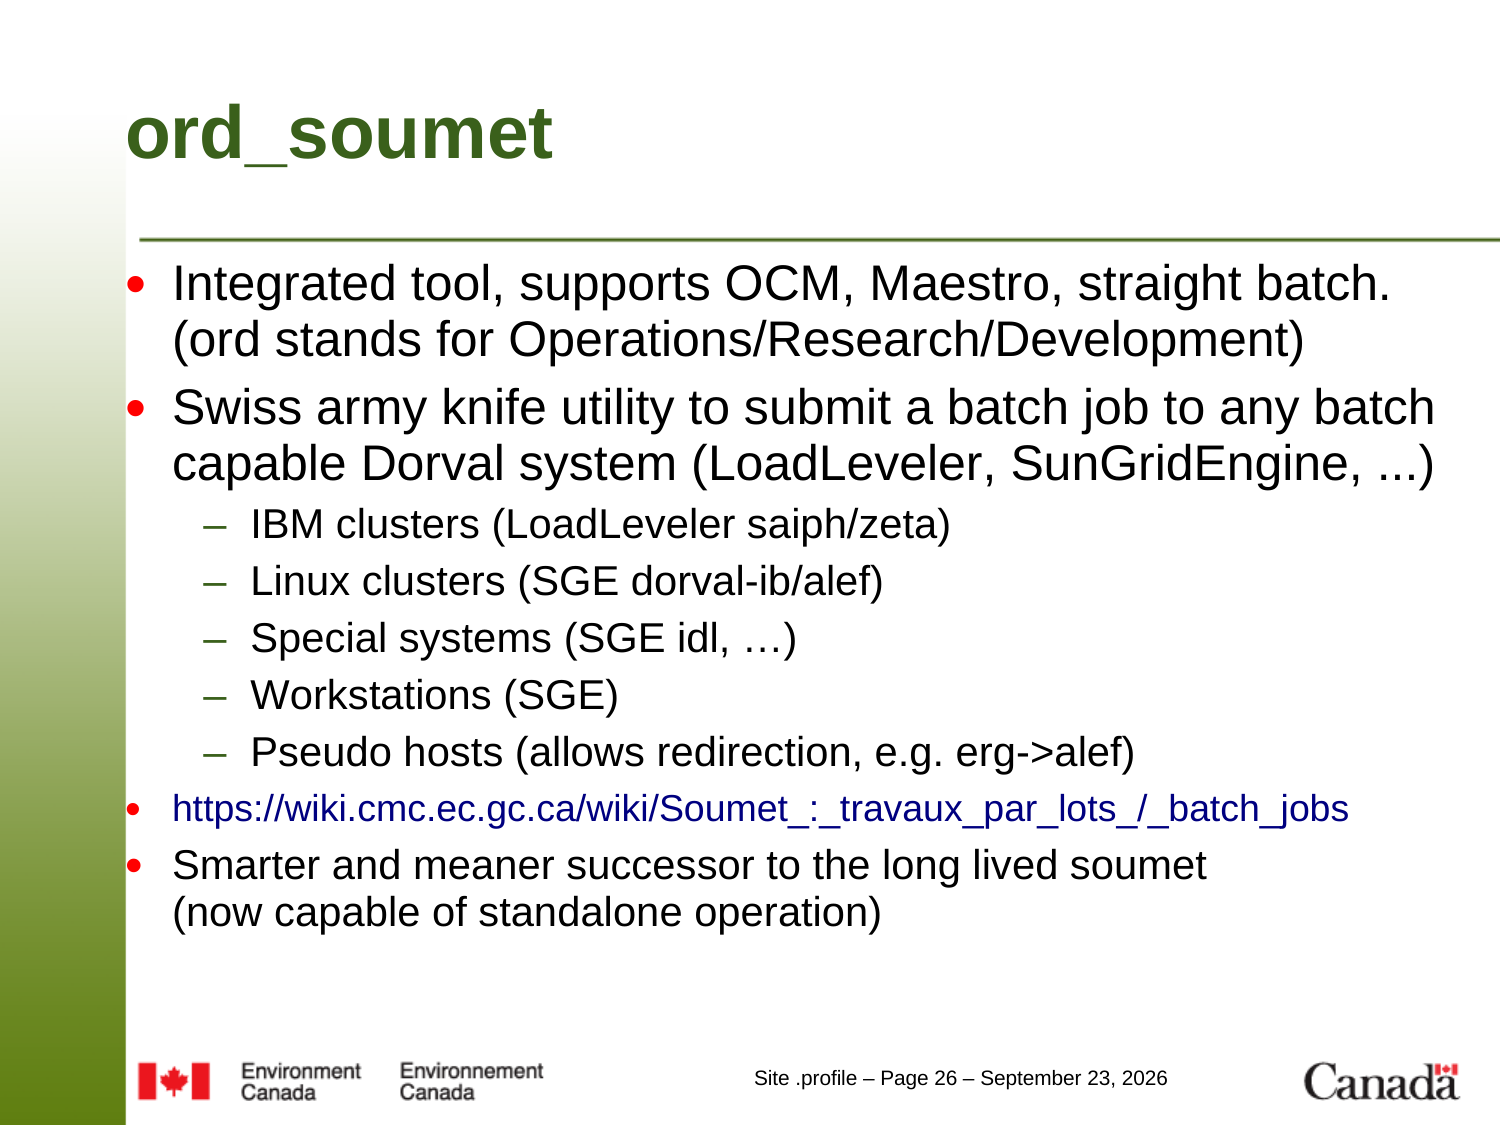

# ord_soumet
Integrated tool, supports OCM, Maestro, straight batch.
(ord stands for Operations/Research/Development)
Swiss army knife utility to submit a batch job to any batch capable Dorval system (LoadLeveler, SunGridEngine, ...)
IBM clusters (LoadLeveler saiph/zeta)
Linux clusters (SGE dorval-ib/alef)
Special systems (SGE idl, …)
Workstations (SGE)
Pseudo hosts (allows redirection, e.g. erg->alef)
https://wiki.cmc.ec.gc.ca/wiki/Soumet_:_travaux_par_lots_/_batch_jobs
Smarter and meaner successor to the long lived soumet
(now capable of standalone operation)